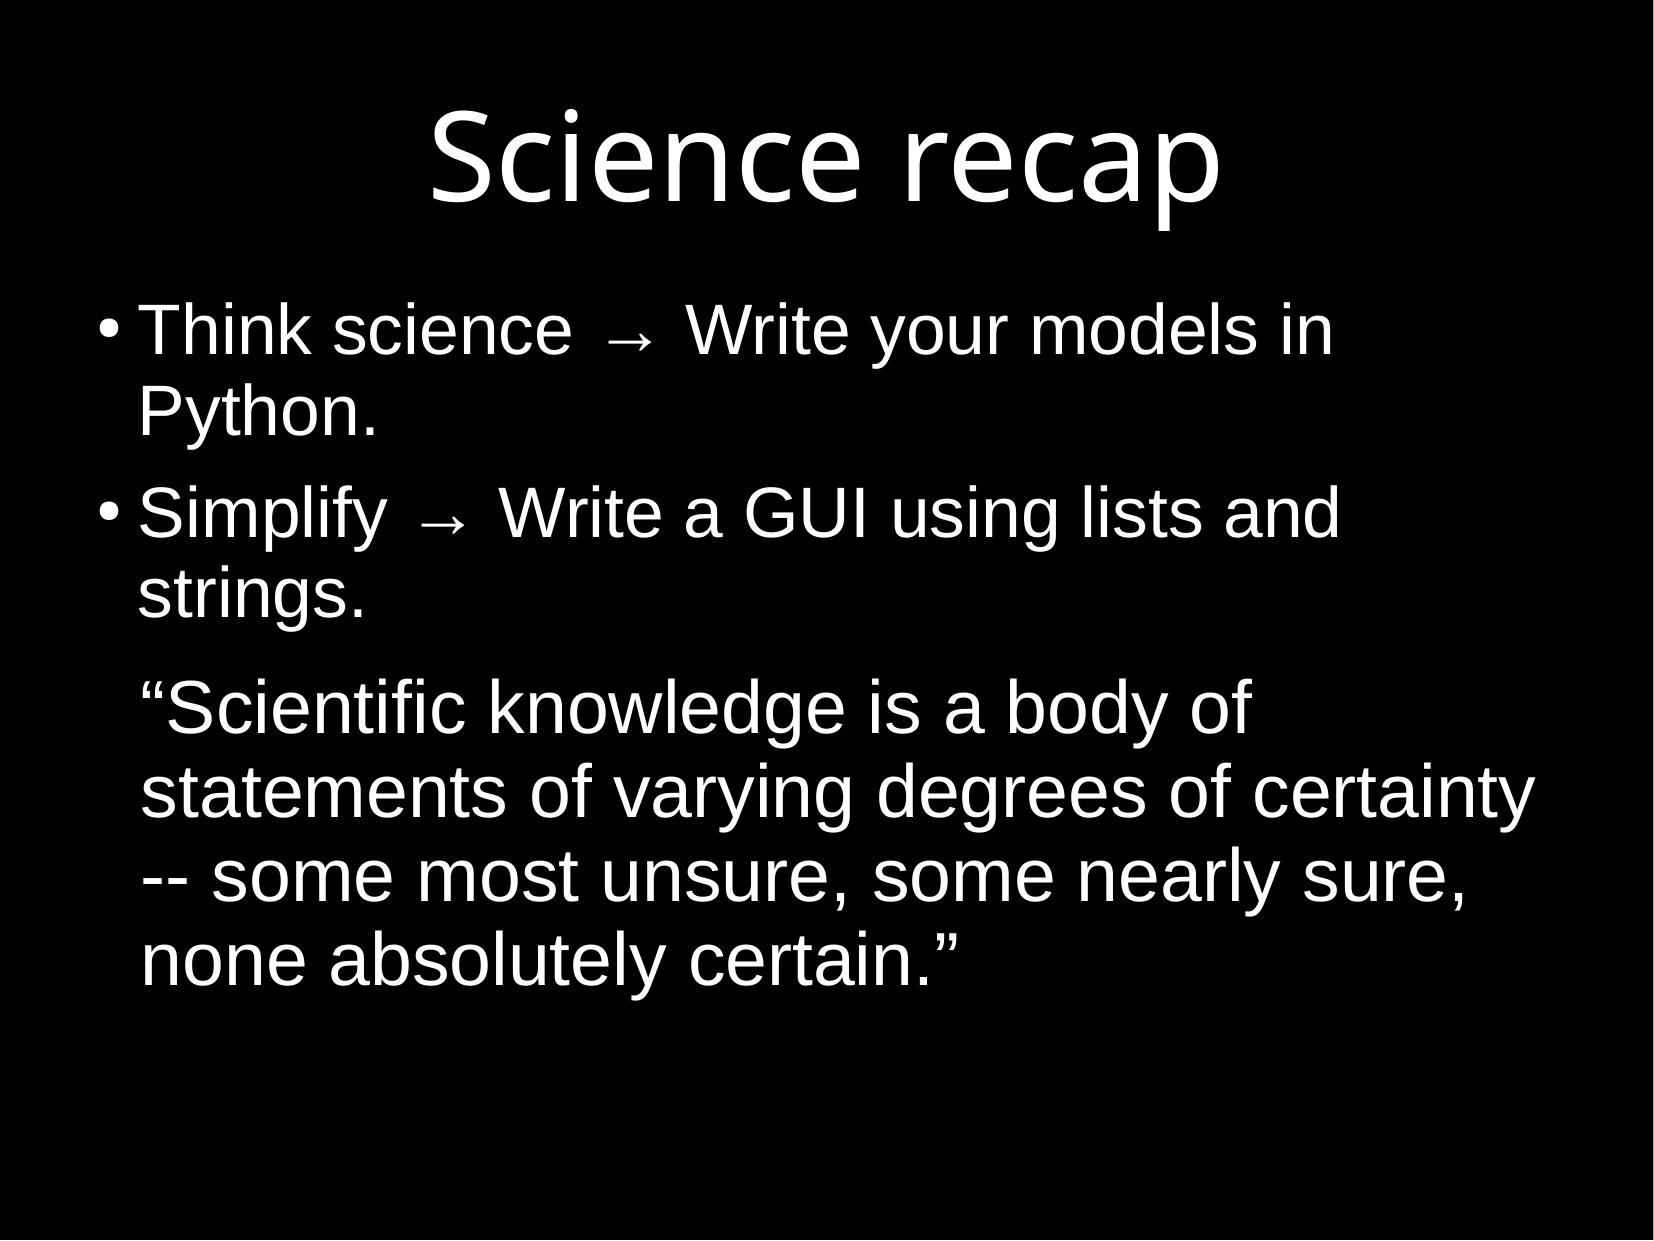

# Science recap
Think science → Write your models in Python.
Simplify → Write a GUI using lists and strings.
“Scientific knowledge is a body of statements of varying degrees of certainty -- some most unsure, some nearly sure, none absolutely certain.”